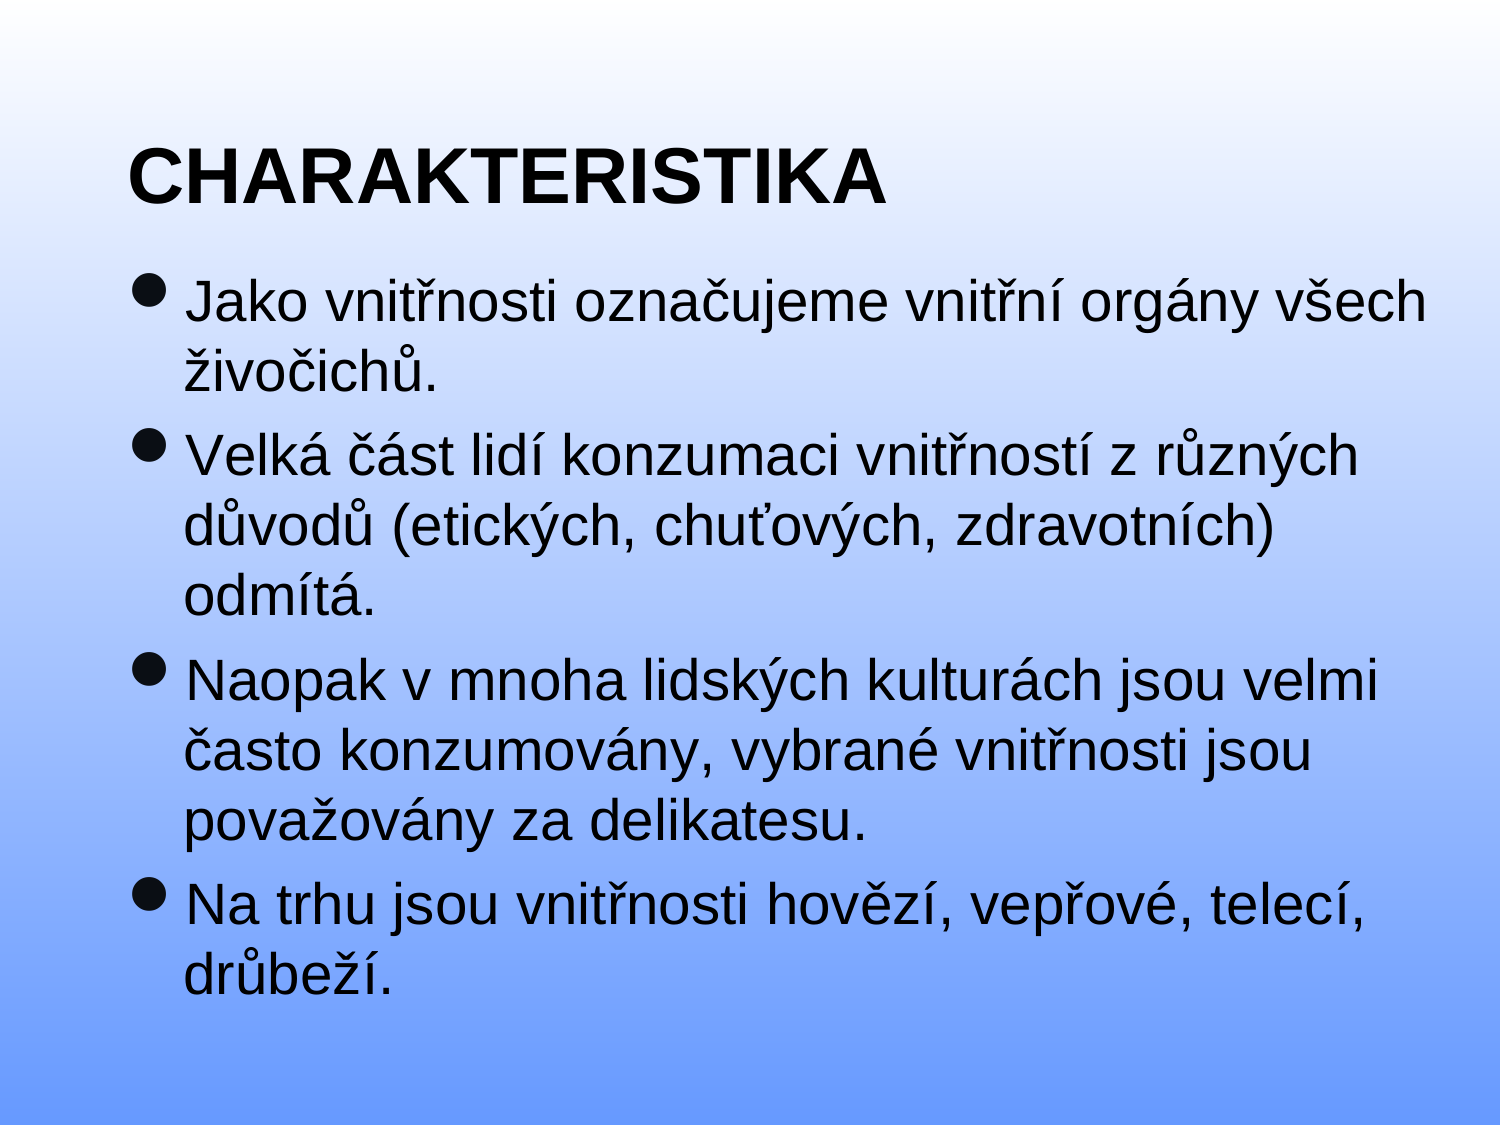

# CHARAKTERISTIKA
Jako vnitřnosti označujeme vnitřní orgány všech živočichů.
Velká část lidí konzumaci vnitřností z různých důvodů (etických, chuťových, zdravotních) odmítá.
Naopak v mnoha lidských kulturách jsou velmi často konzumovány, vybrané vnitřnosti jsou považovány za delikatesu.
Na trhu jsou vnitřnosti hovězí, vepřové, telecí, drůbeží.